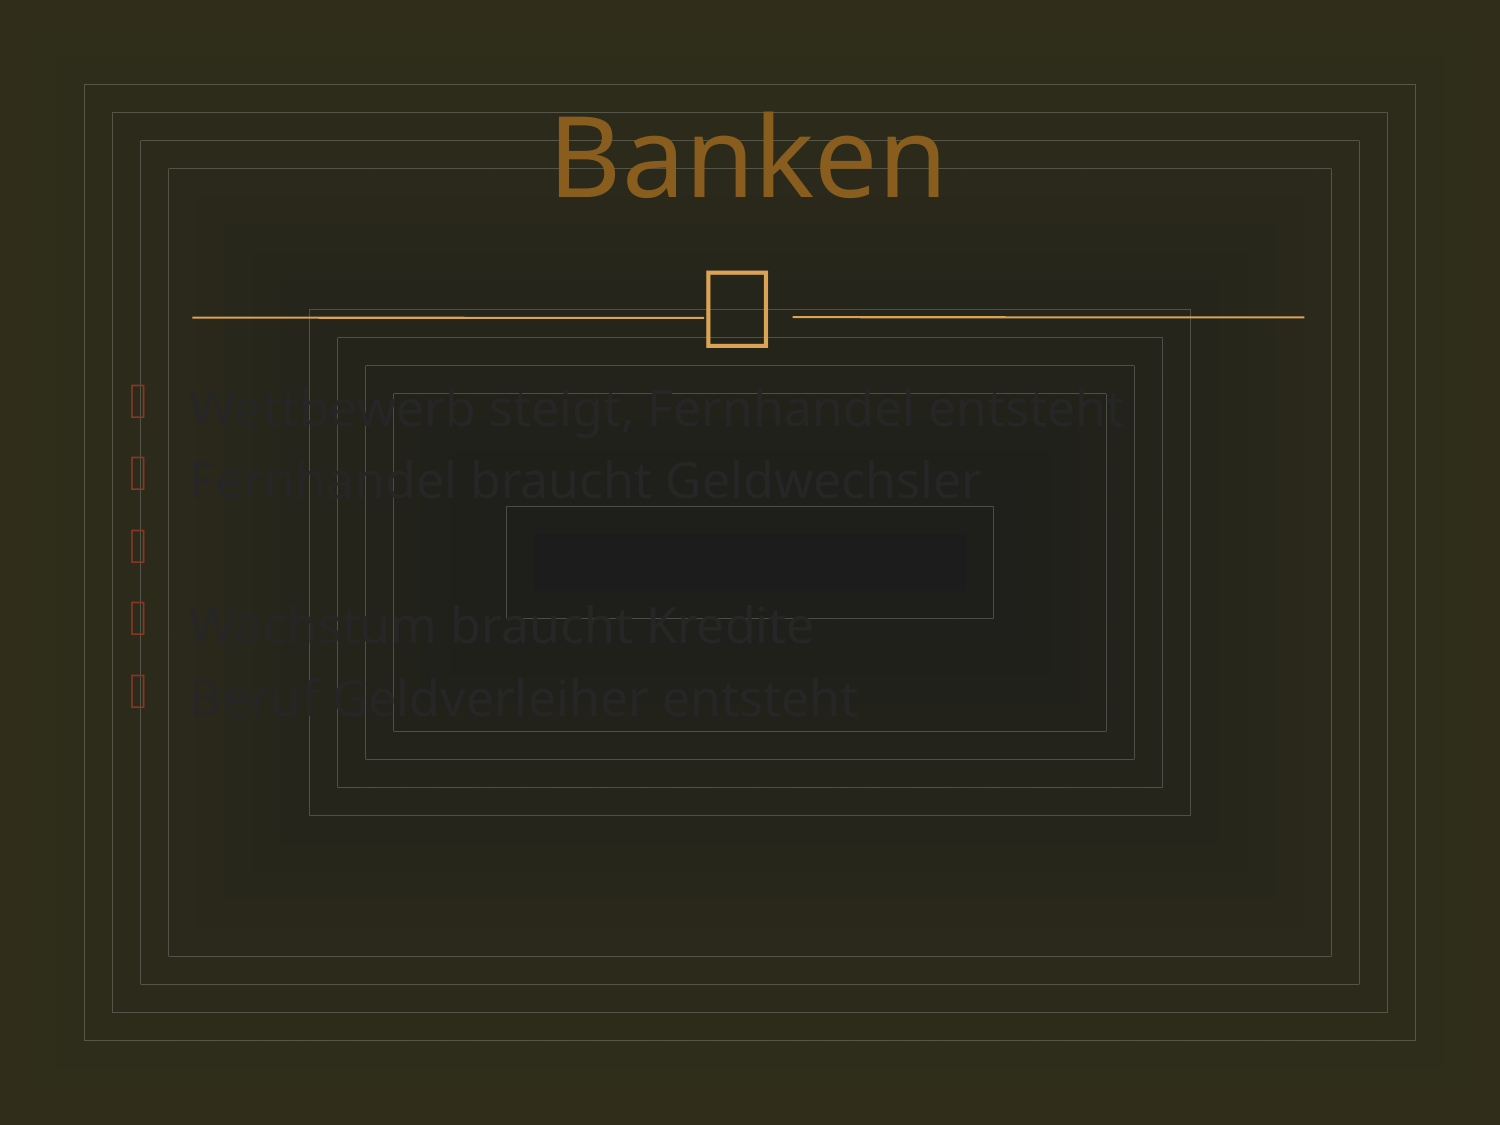

Banken
# Wettbewerb steigt, Fernhandel entsteht
Fernhandel braucht Geldwechsler
Wachstum braucht Kredite
Beruf Geldverleiher entsteht